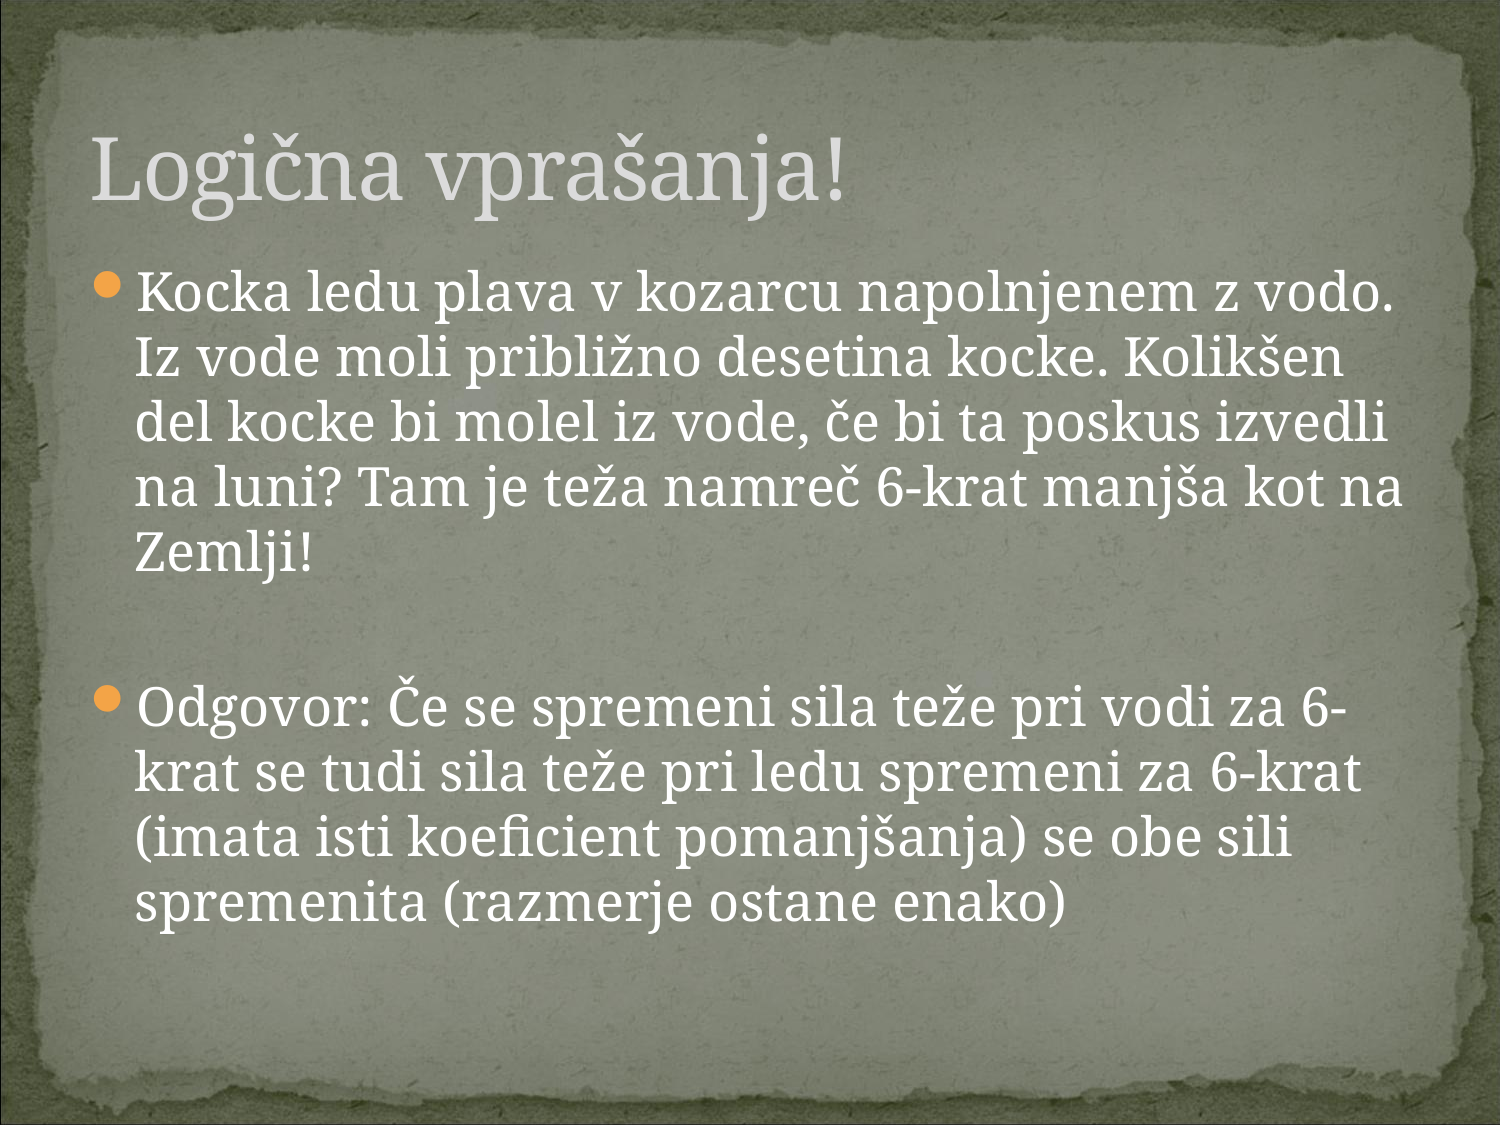

Logična vprašanja!
# Kocka ledu plava v kozarcu napolnjenem z vodo. Iz vode moli približno desetina kocke. Kolikšen del kocke bi molel iz vode, če bi ta poskus izvedli na luni? Tam je teža namreč 6-krat manjša kot na Zemlji!
Odgovor: Če se spremeni sila teže pri vodi za 6-krat se tudi sila teže pri ledu spremeni za 6-krat (imata isti koeficient pomanjšanja) se obe sili spremenita (razmerje ostane enako)